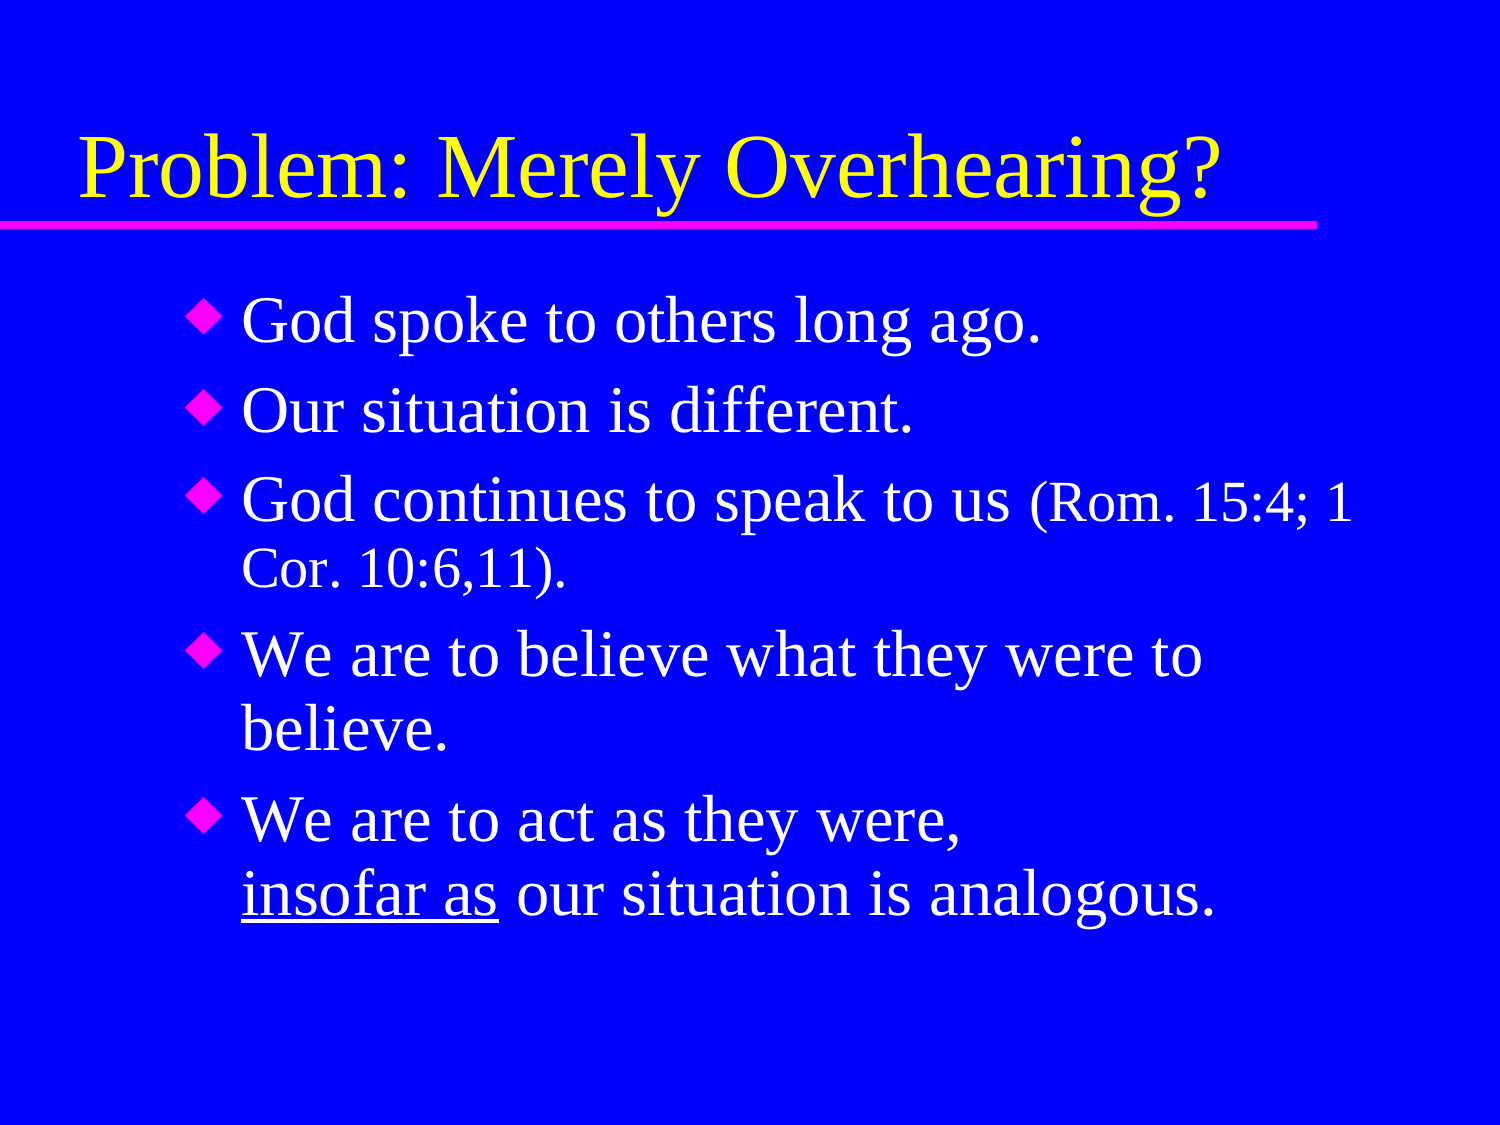

# Problem: Merely Overhearing?
God spoke to others long ago.
Our situation is different.
God continues to speak to us (Rom. 15:4; 1 Cor. 10:6,11).
We are to believe what they were to believe.
We are to act as they were,
insofar as our situation is analogous.